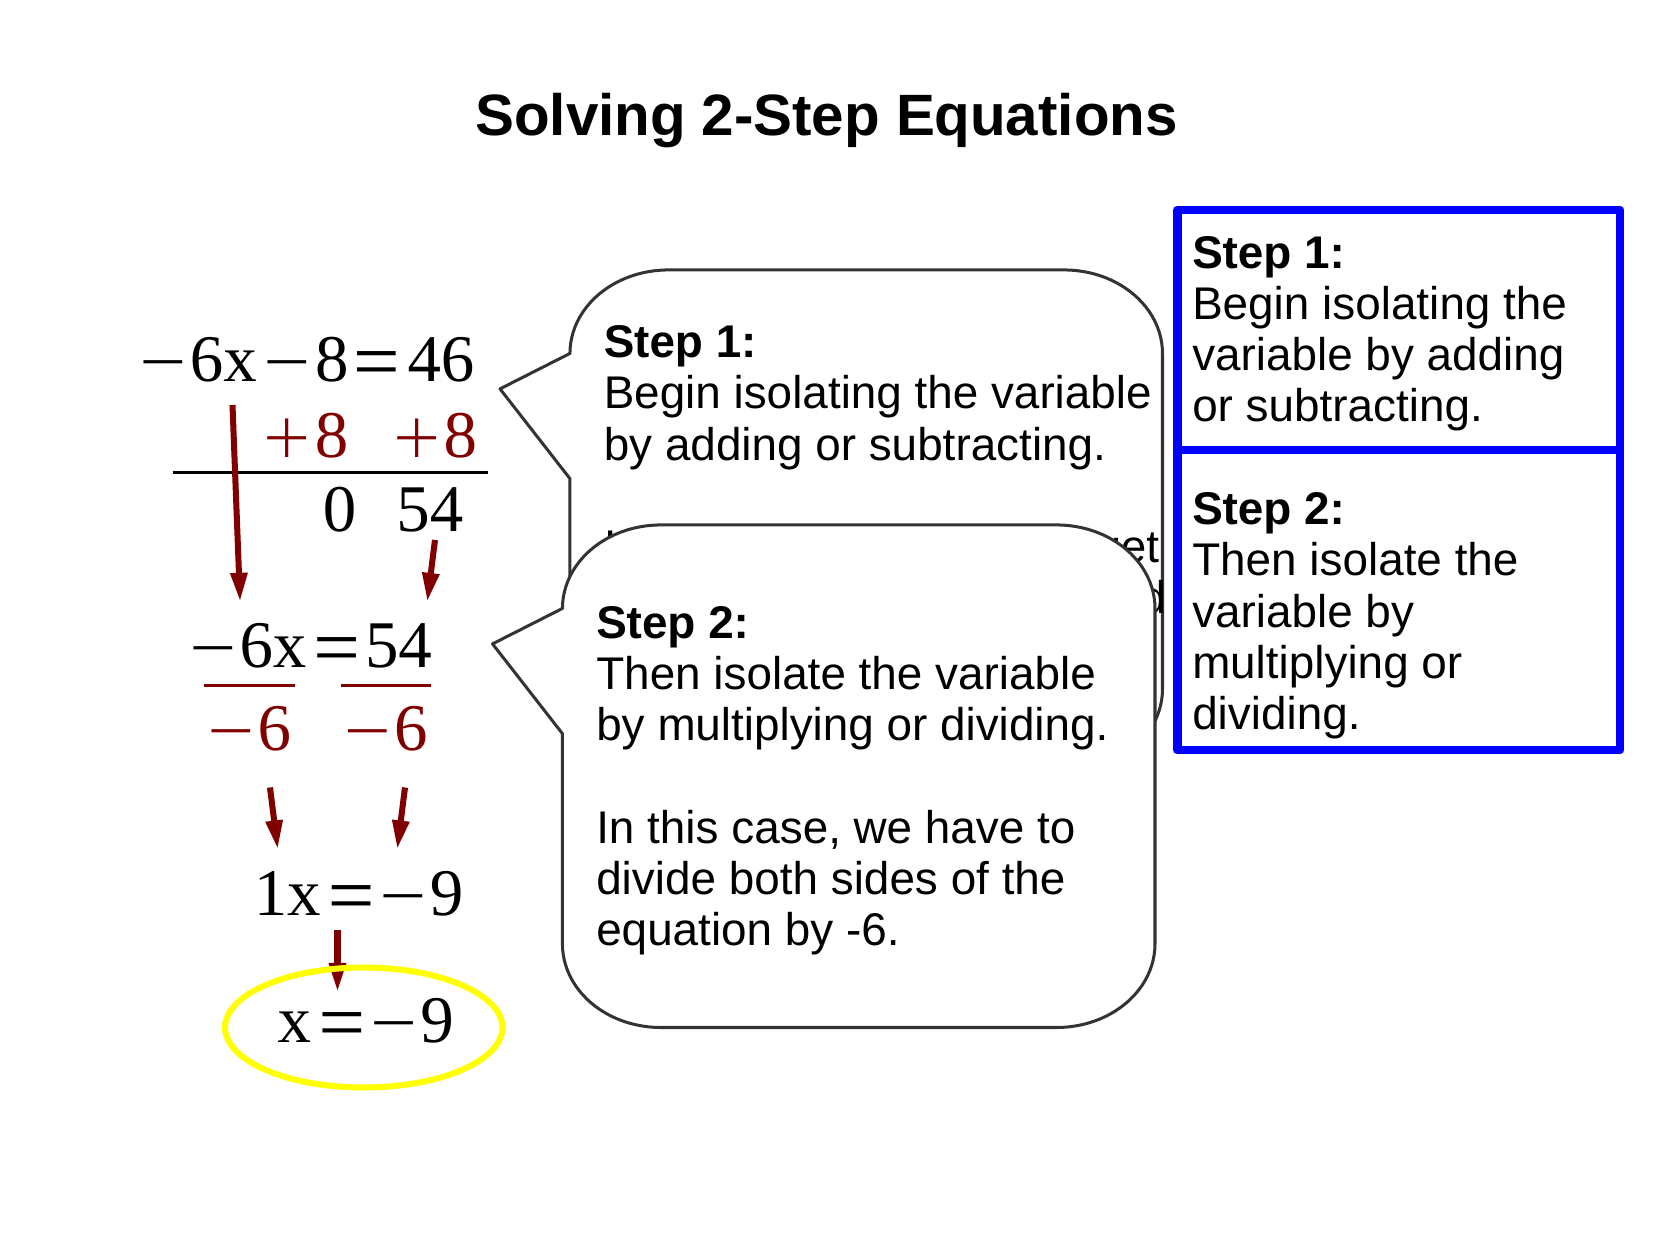

Solving 2-Step Equations
Step 1:
Begin isolating the variable by adding
or subtracting.
Step 2:
Then isolate the variable by multiplying or dividing.
Step 1:
Begin isolating the variable
by adding or subtracting.
In this case, we have to get
rid of -8. To do this, we add
8 to both sides of the
equation.
Step 2:
Then isolate the variable
by multiplying or dividing.
In this case, we have to
divide both sides of the
equation by -6.